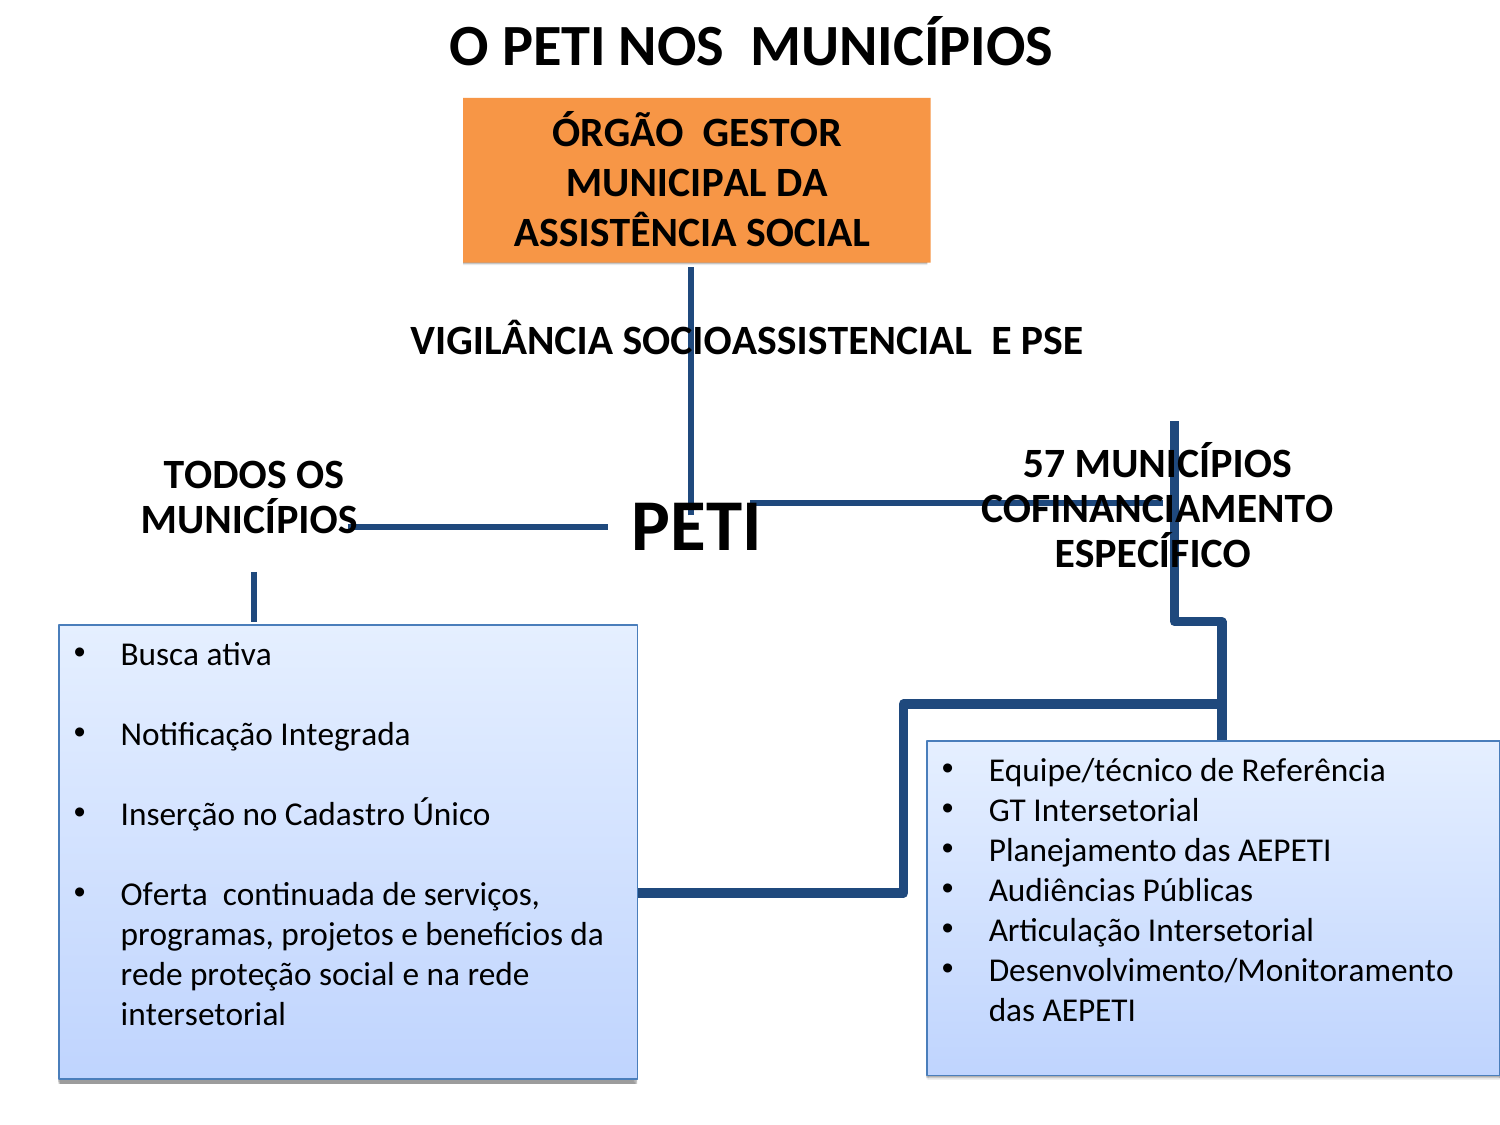

O PETI NOS MUNICÍPIOS
ÓRGÃO GESTOR MUNICIPAL DA ASSISTÊNCIA SOCIAL
VIGILÂNCIA SOCIOASSISTENCIAL E PSE
TODOS OS MUNICÍPIOS
57 MUNICÍPIOS COFINANCIAMENTO ESPECÍFICO
PETI
Busca ativa
Notificação Integrada
Inserção no Cadastro Único
Oferta continuada de serviços, programas, projetos e benefícios da rede proteção social e na rede intersetorial
Equipe/técnico de Referência
GT Intersetorial
Planejamento das AEPETI
Audiências Públicas
Articulação Intersetorial
Desenvolvimento/Monitoramento das AEPETI